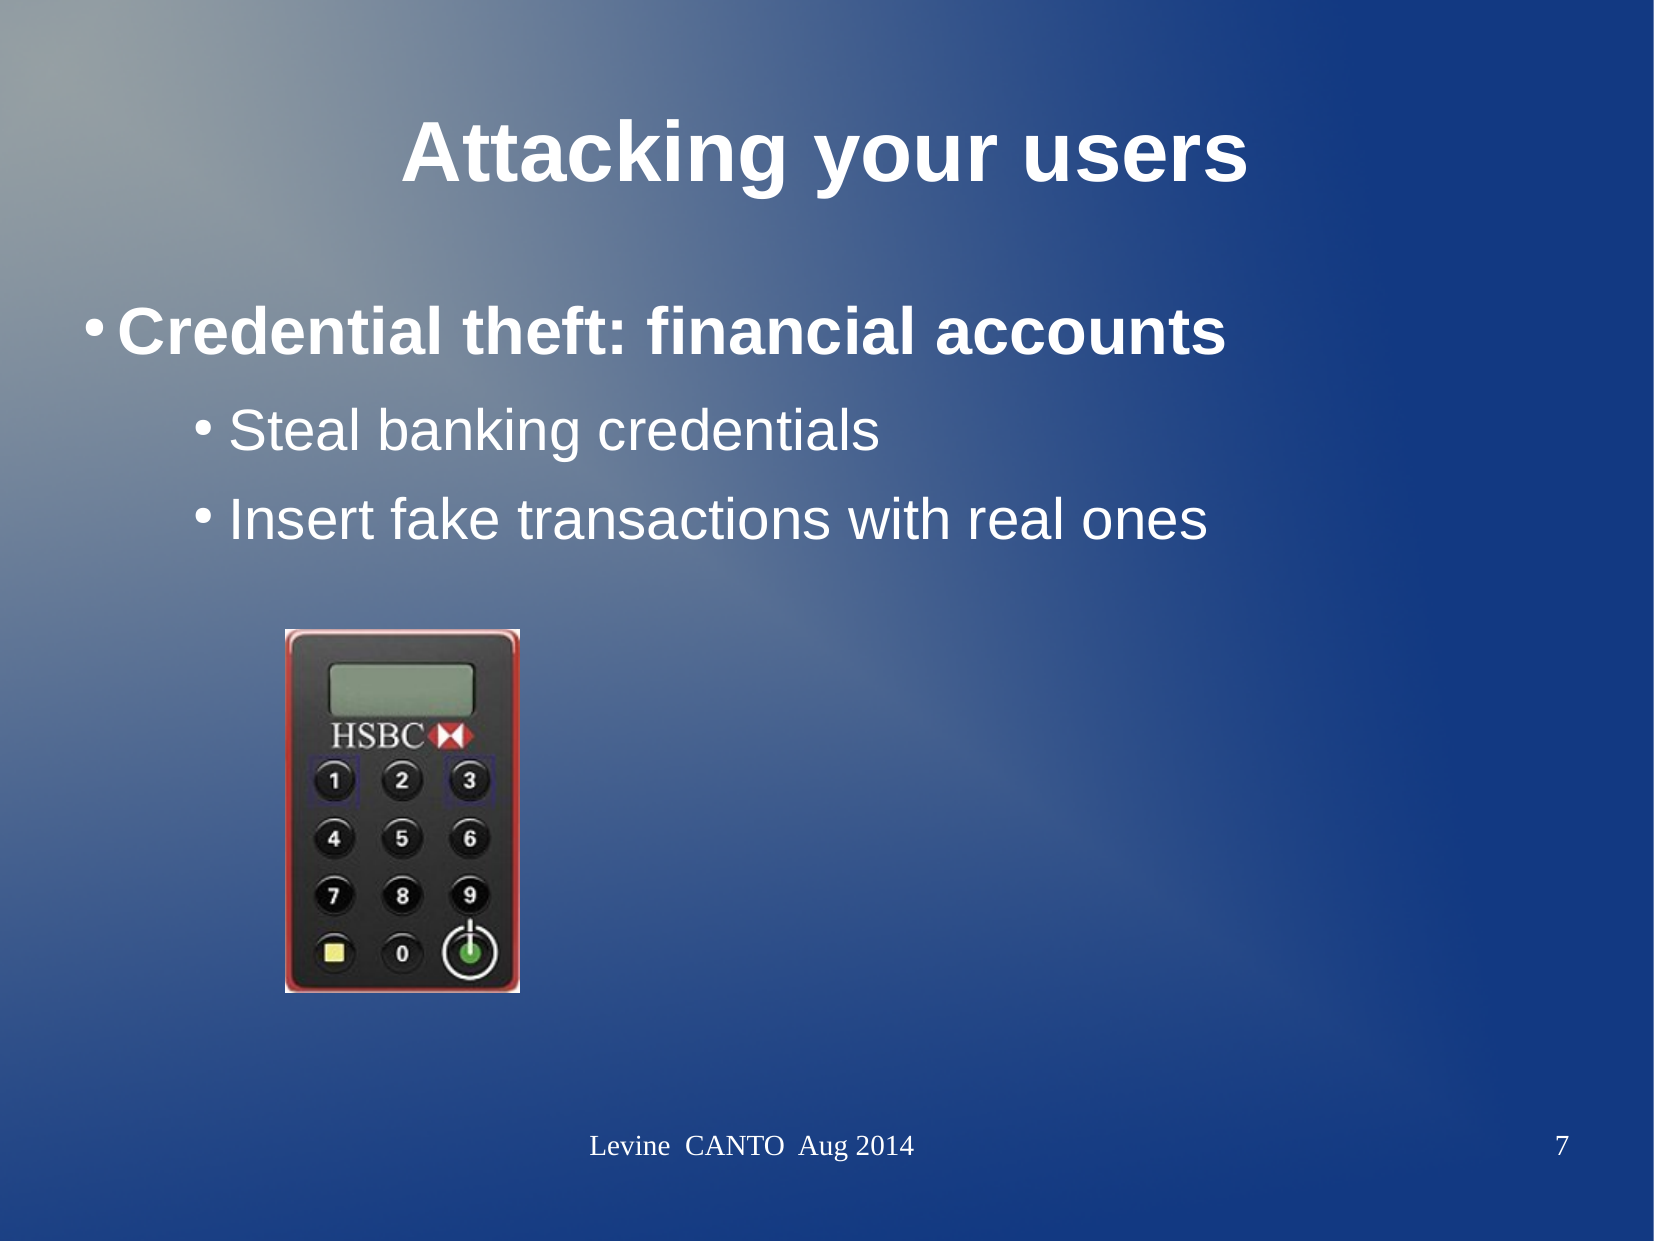

# Attacking your users
Credential theft: financial accounts
Steal banking credentials
Insert fake transactions with real ones
Levine CANTO Aug 2014
7